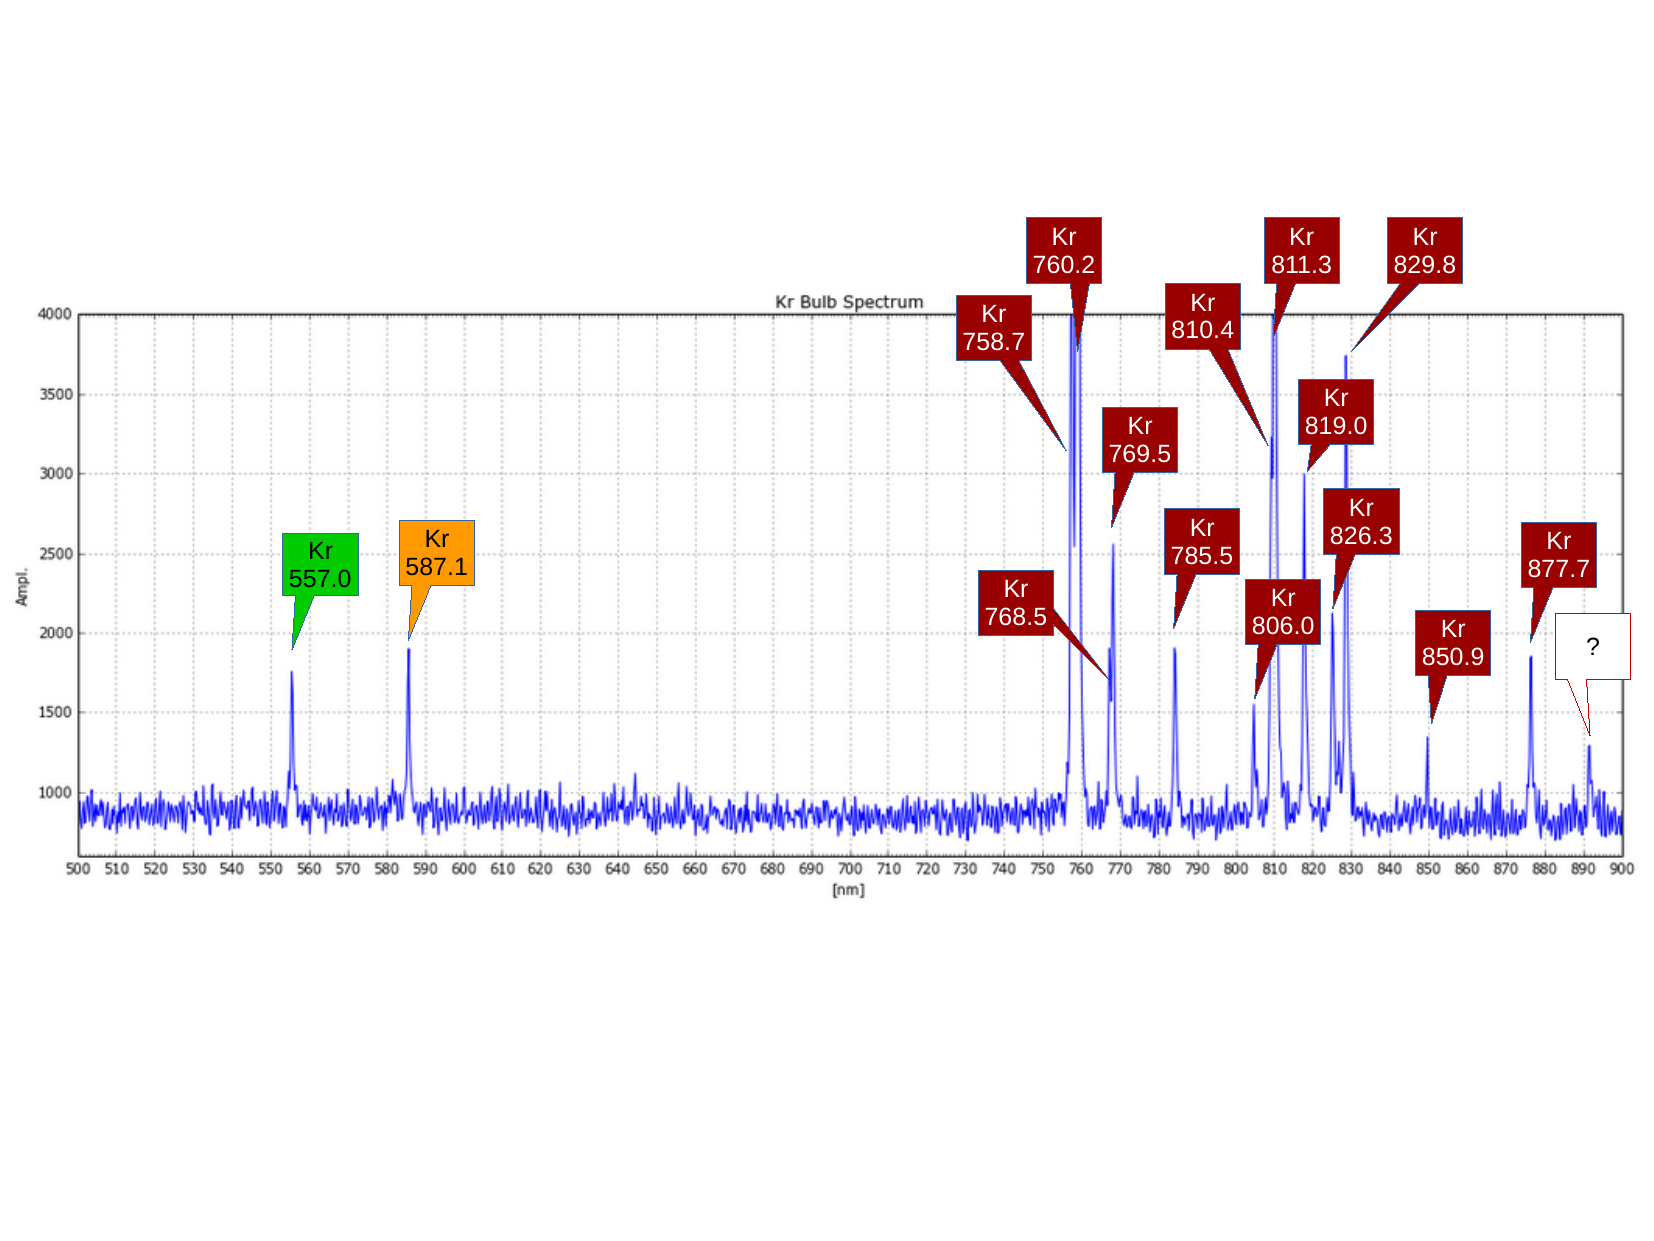

Kr
760.2
Kr
811.3
Kr
829.8
Kr
810.4
Kr
758.7
Kr
819.0
Kr
769.5
Kr
826.3
Kr
785.5
Kr
587.1
Kr
877.7
Kr
557.0
Kr
768.5
Kr
806.0
Kr
850.9
?